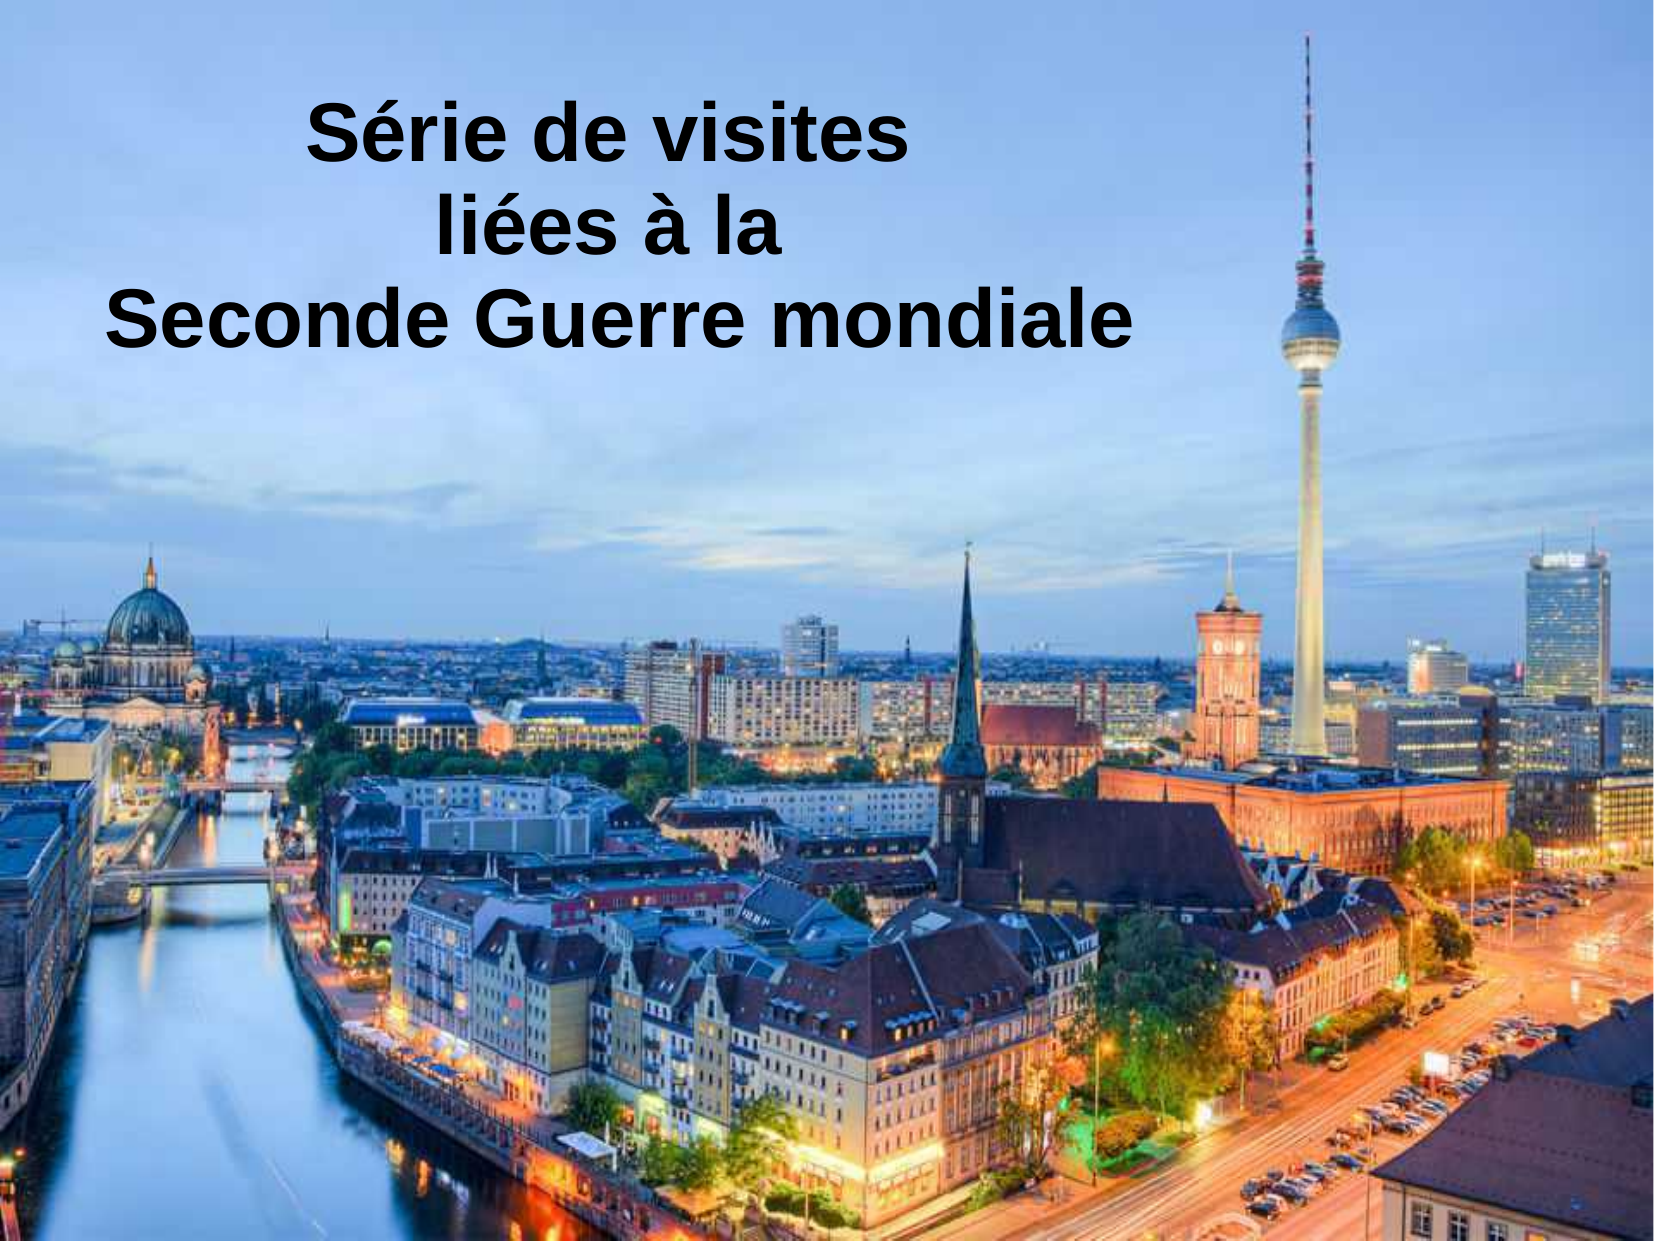

Série de visites
liées à la
Seconde Guerre mondiale